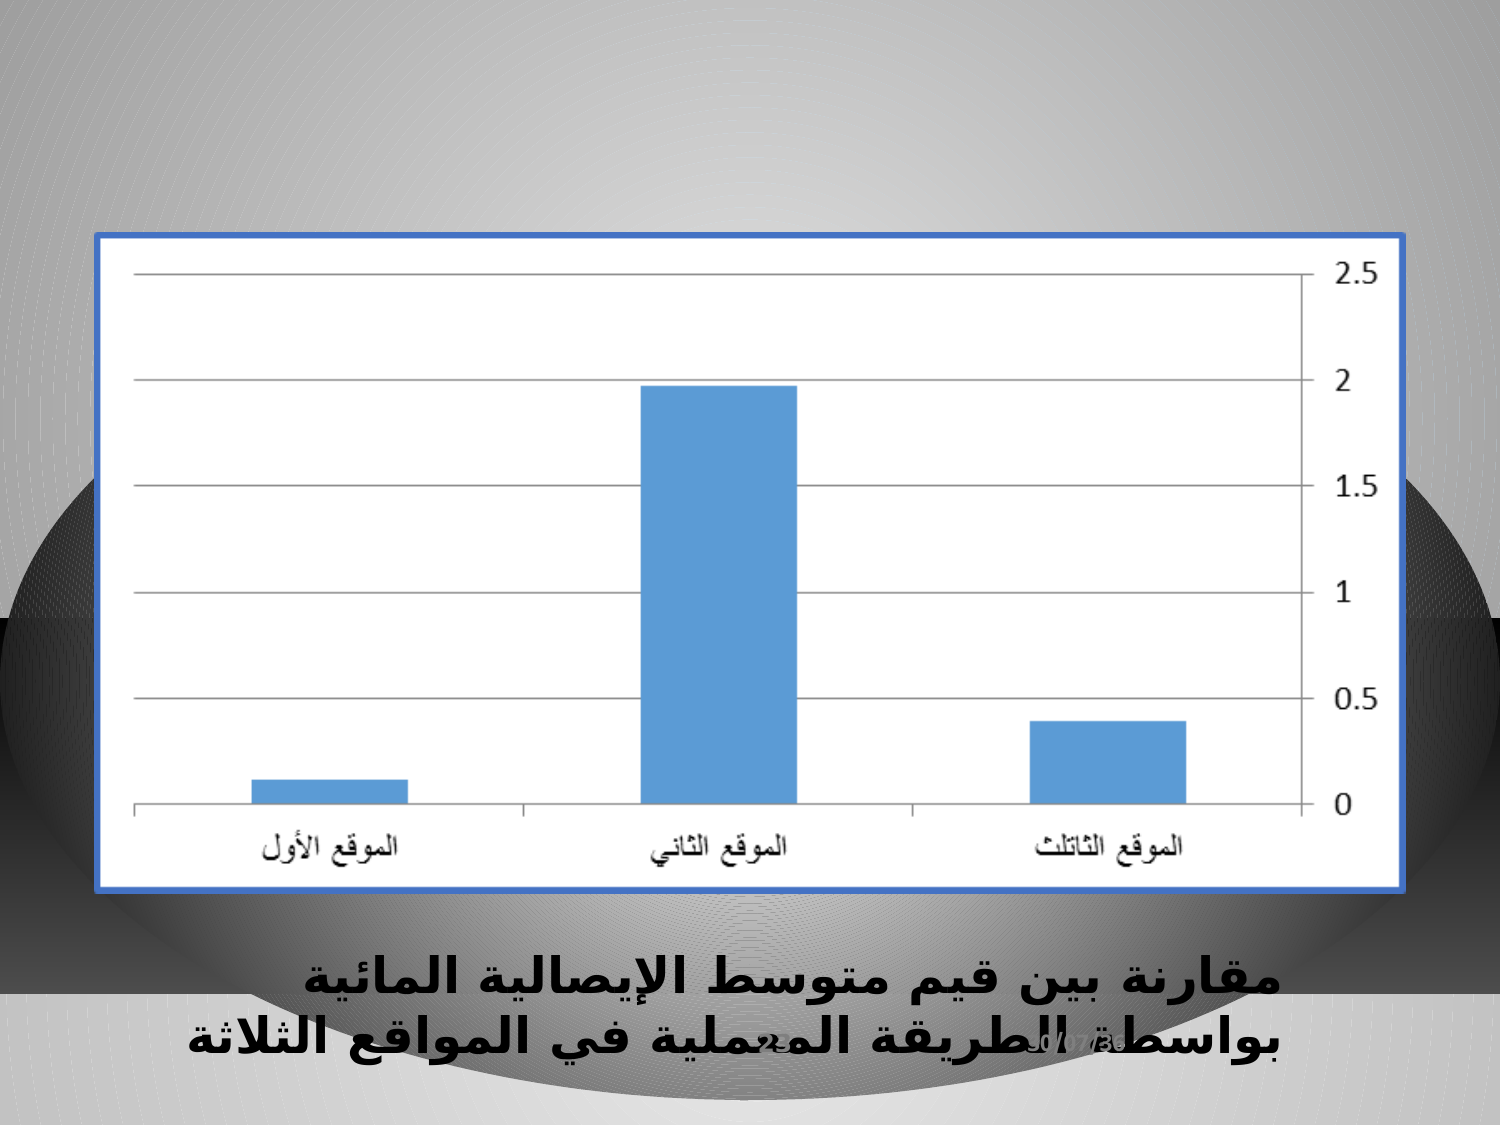

مقارنة بين قيم متوسط الإيصالية المائية بواسطة الطريقة المعملية في المواقع الثلاثة
30/07/36